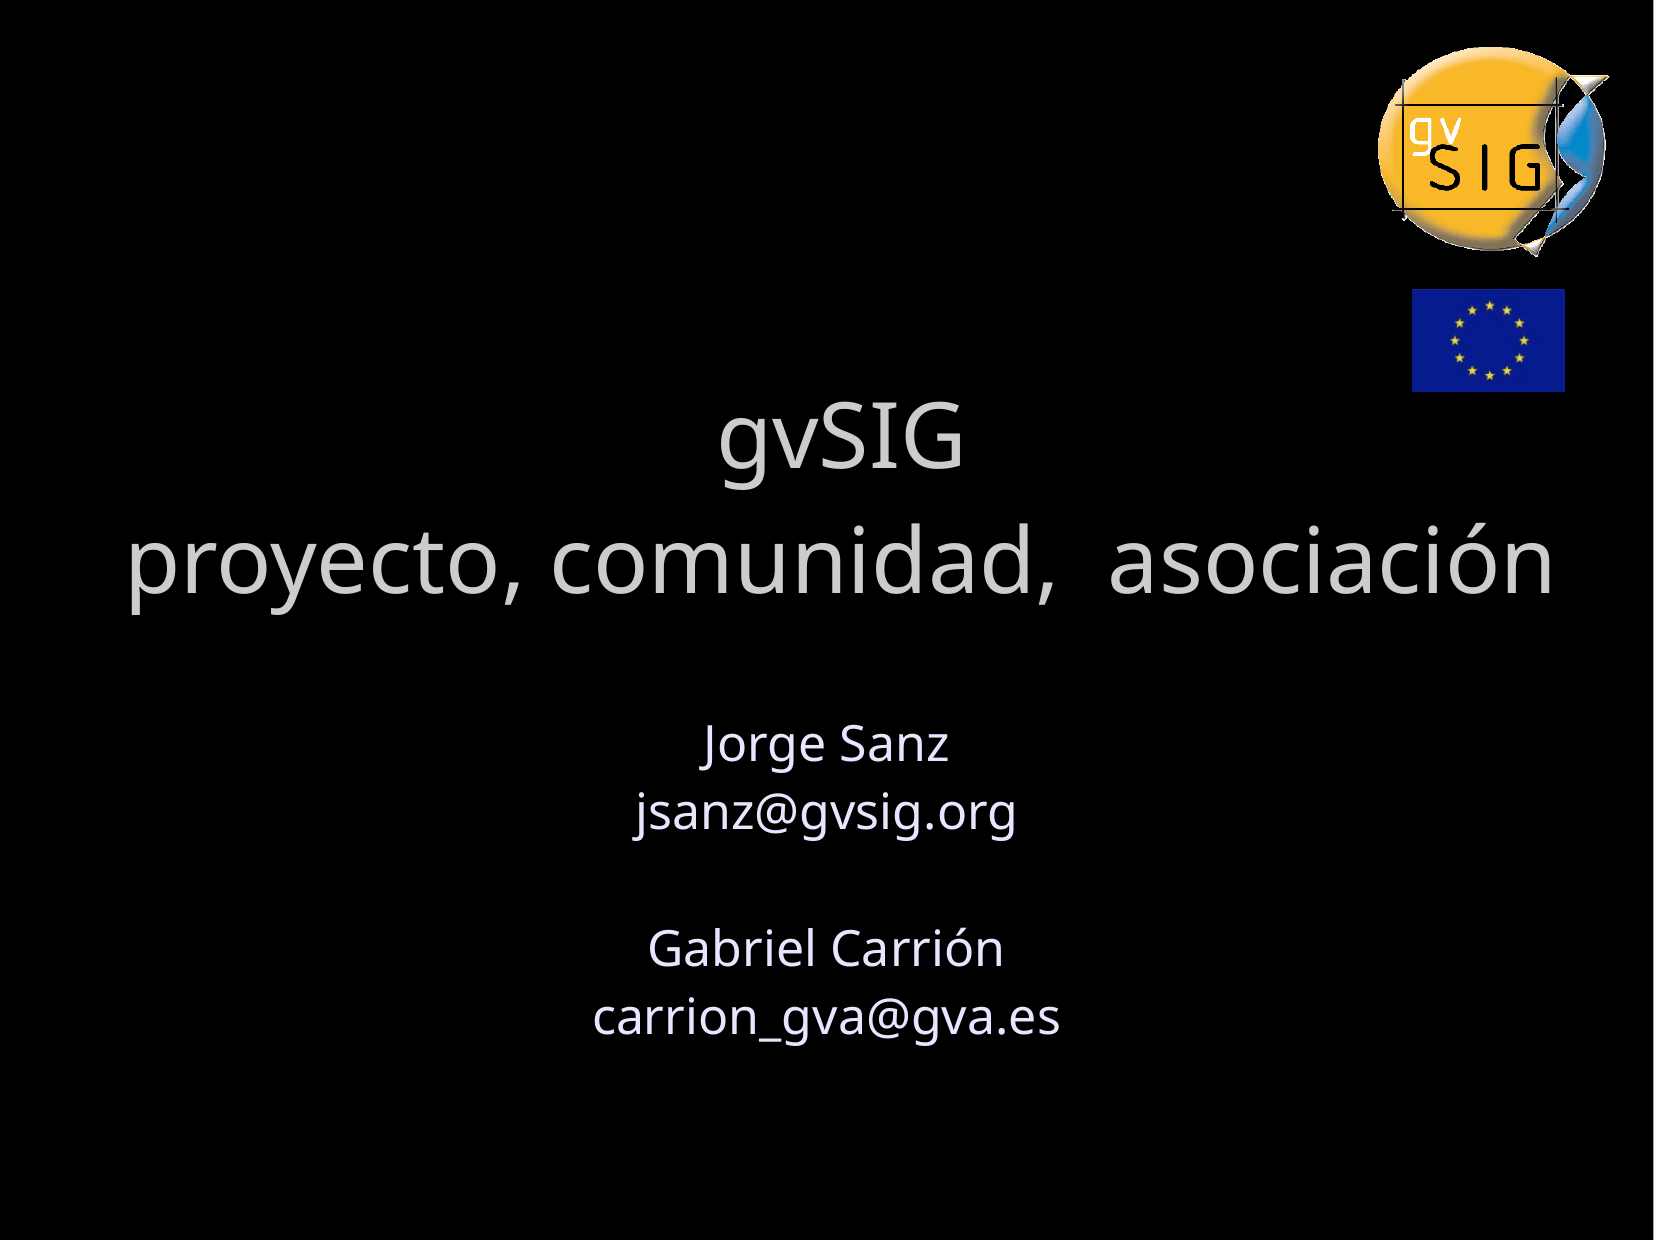

# gvSIG proyecto, comunidad, asociación
Jorge Sanz
jsanz@gvsig.org
Gabriel Carrión
carrion_gva@gva.es